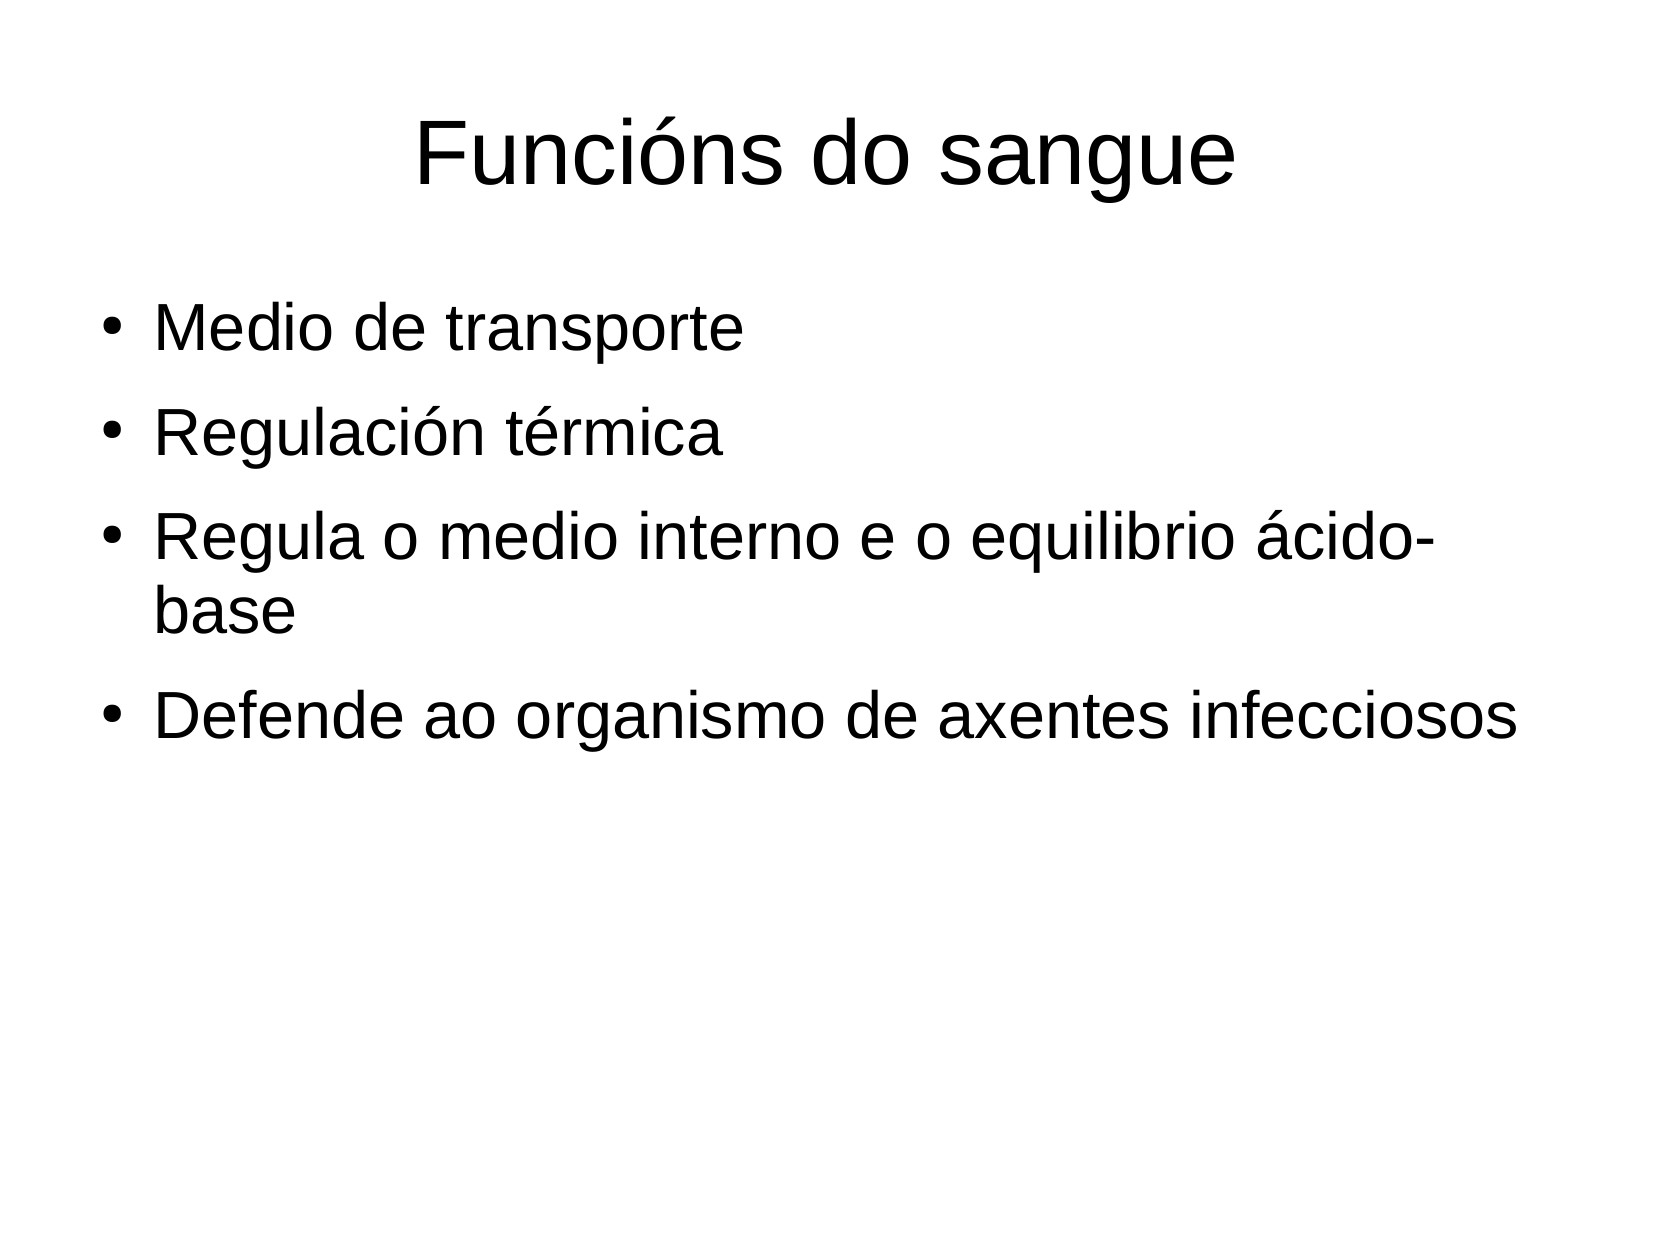

# Funcións do sangue
Medio de transporte
Regulación térmica
Regula o medio interno e o equilibrio ácido-base
Defende ao organismo de axentes infecciosos